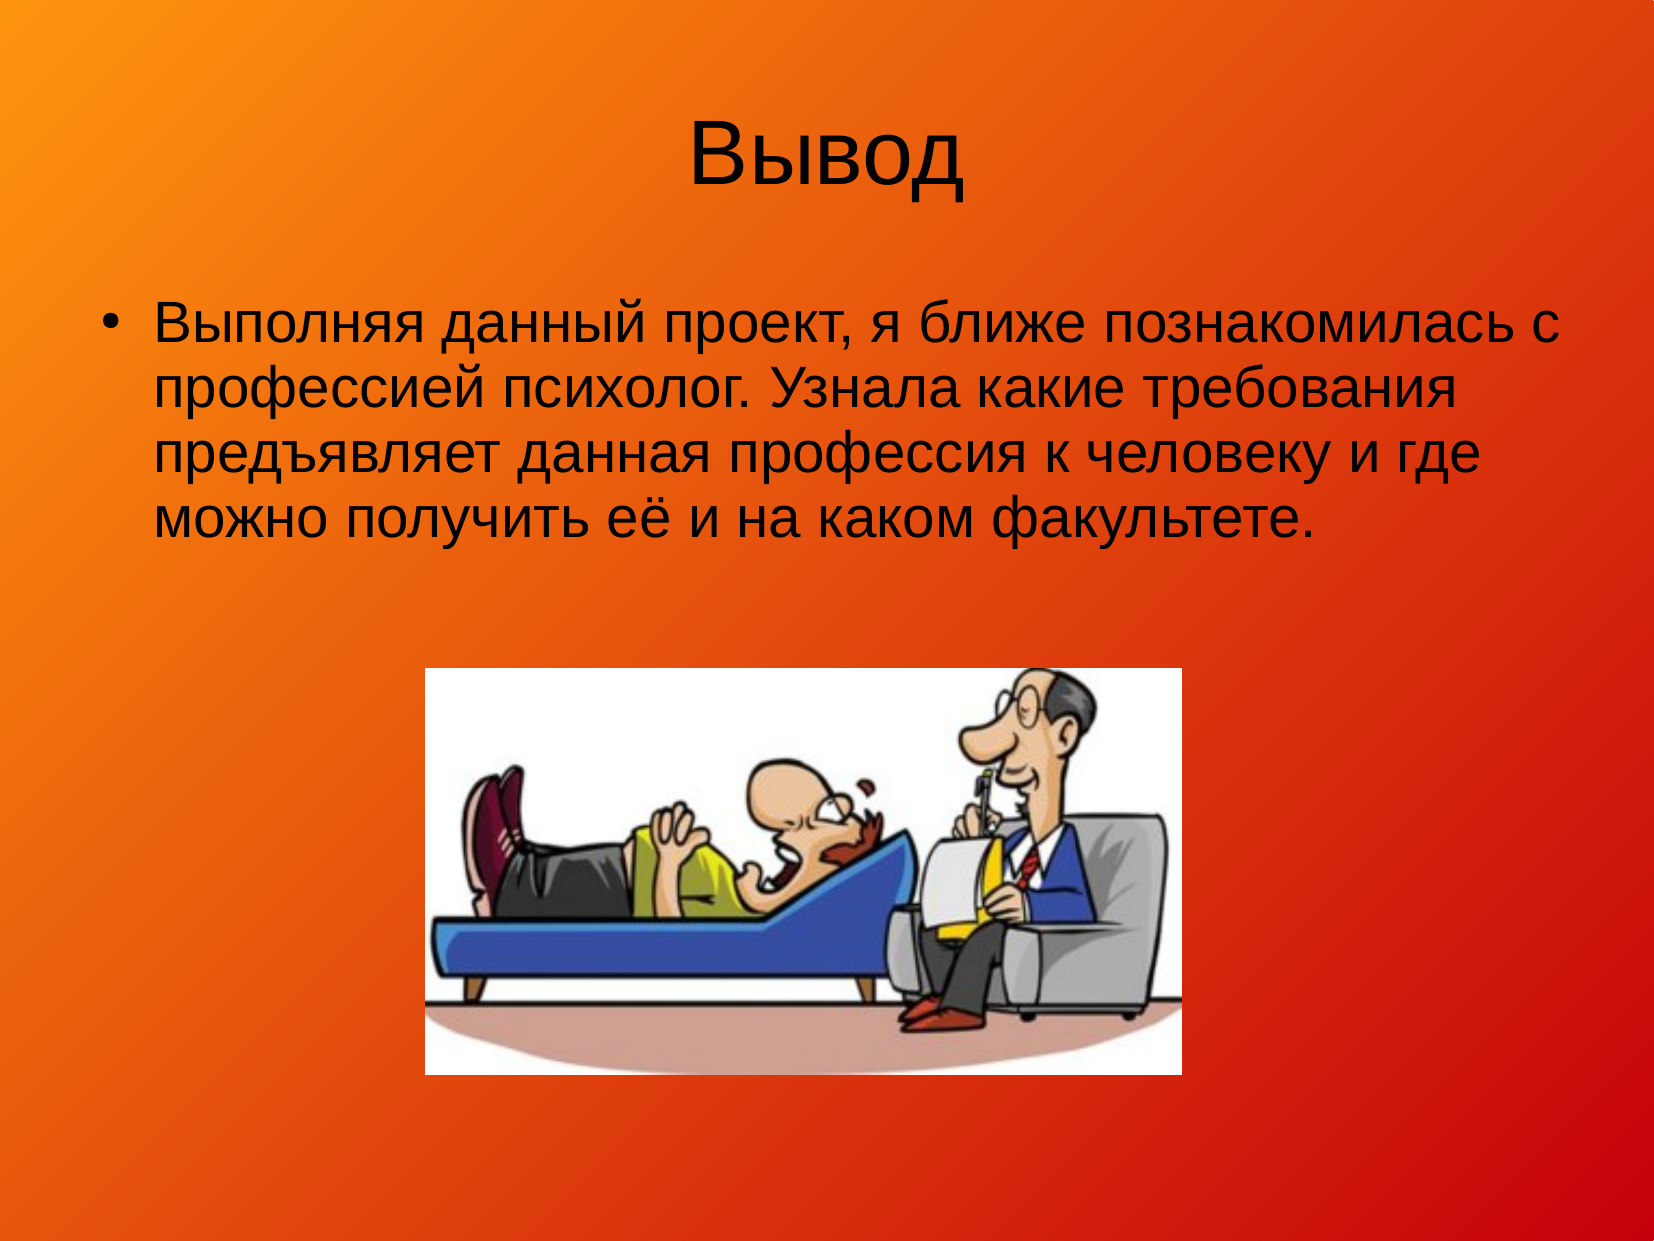

# Вывод
Выполняя данный проект, я ближе познакомилась с профессией психолог. Узнала какие требования предъявляет данная профессия к человеку и где можно получить её и на каком факультете.